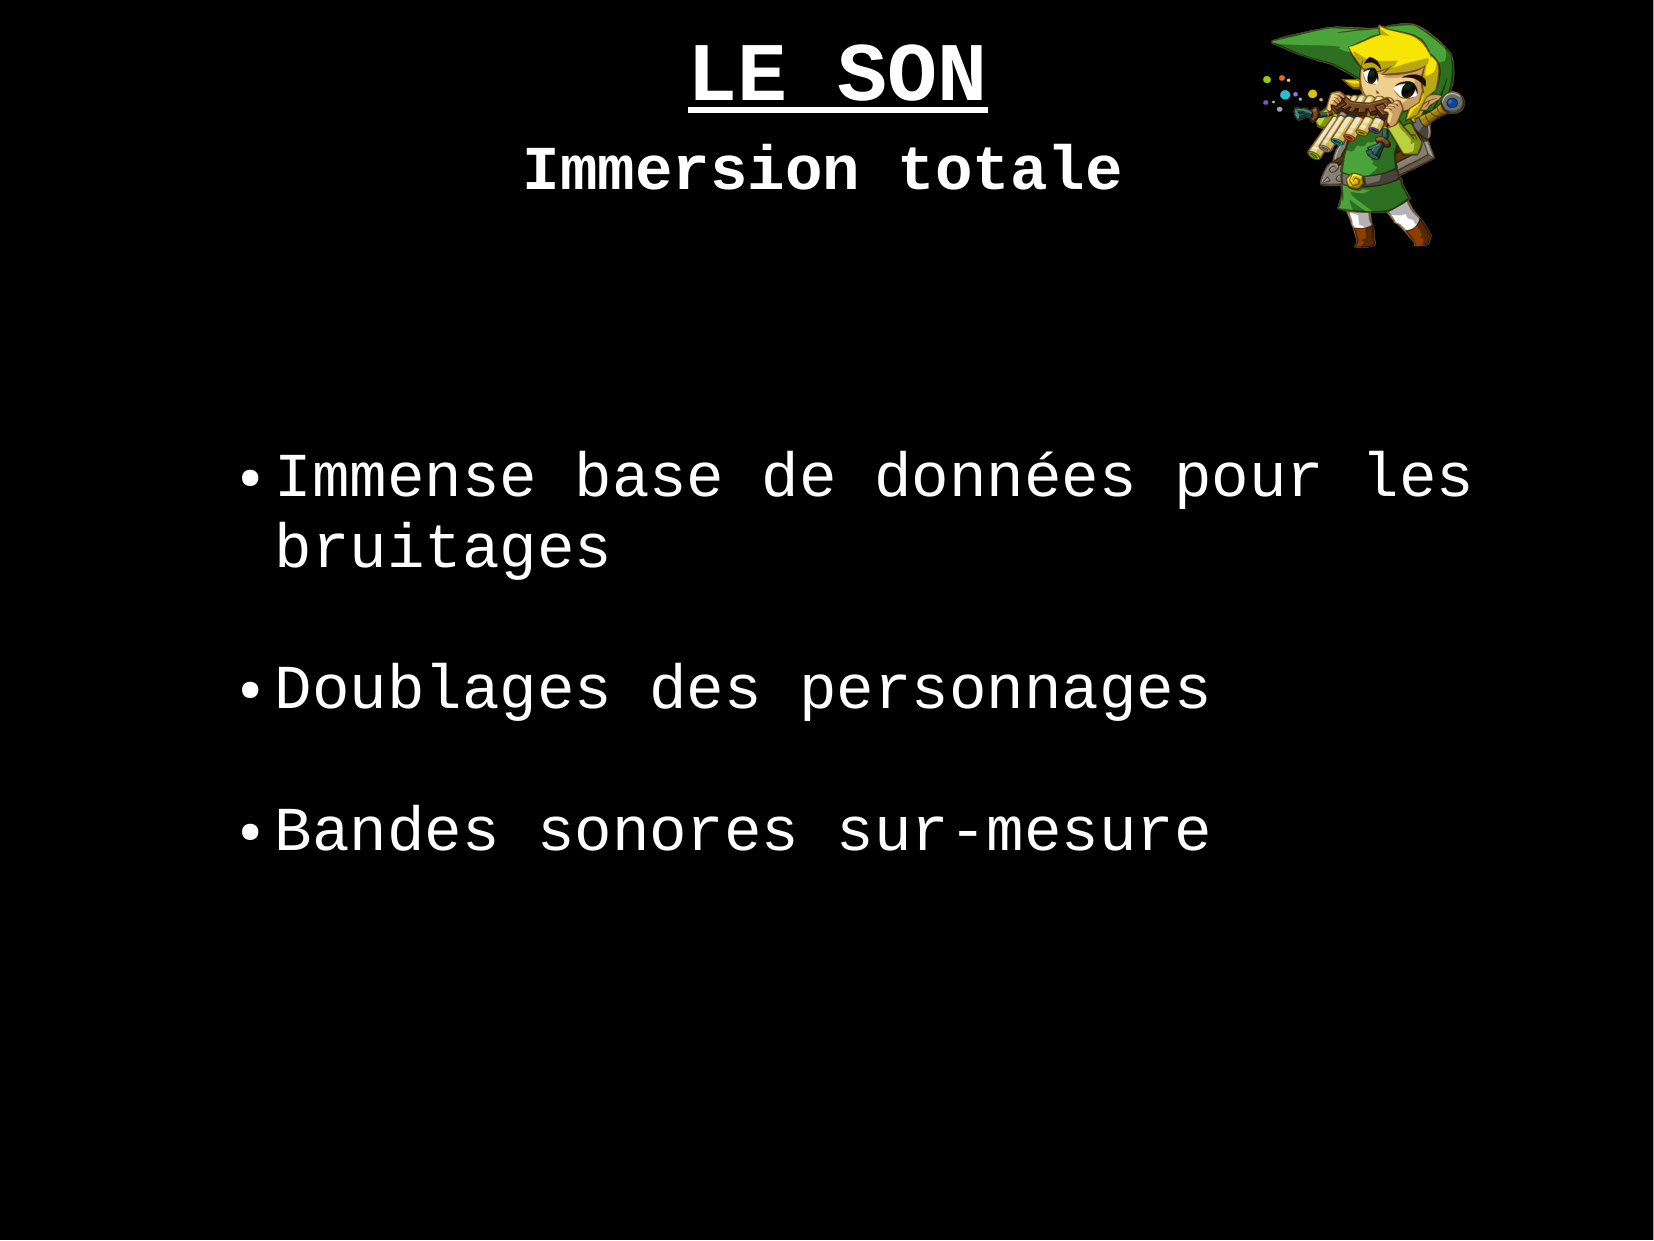

LE SON
Immersion totale
Immense base de données pour les bruitages
Doublages des personnages
Bandes sonores sur-mesure